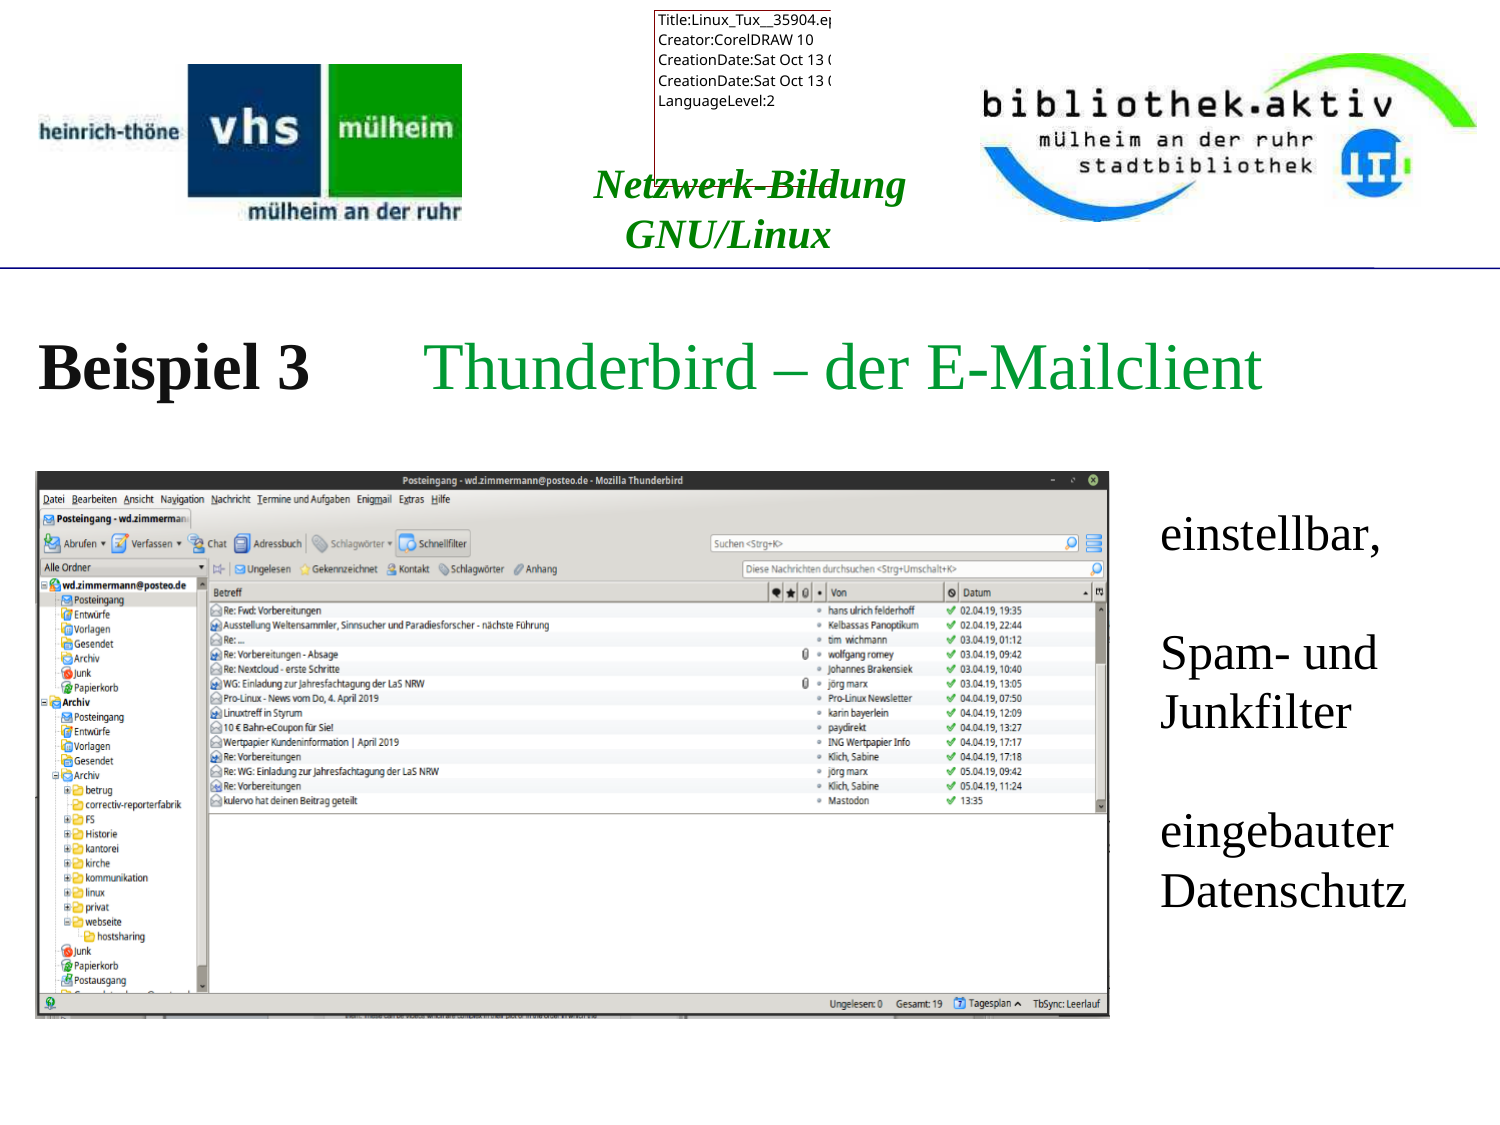

Netzwerk-Bildung
 GNU/Linux
Beispiel 3		 Thunderbird – der E-Mailclient
einstellbar,
Spam- und
Junkfilter
eingebauter Datenschutz